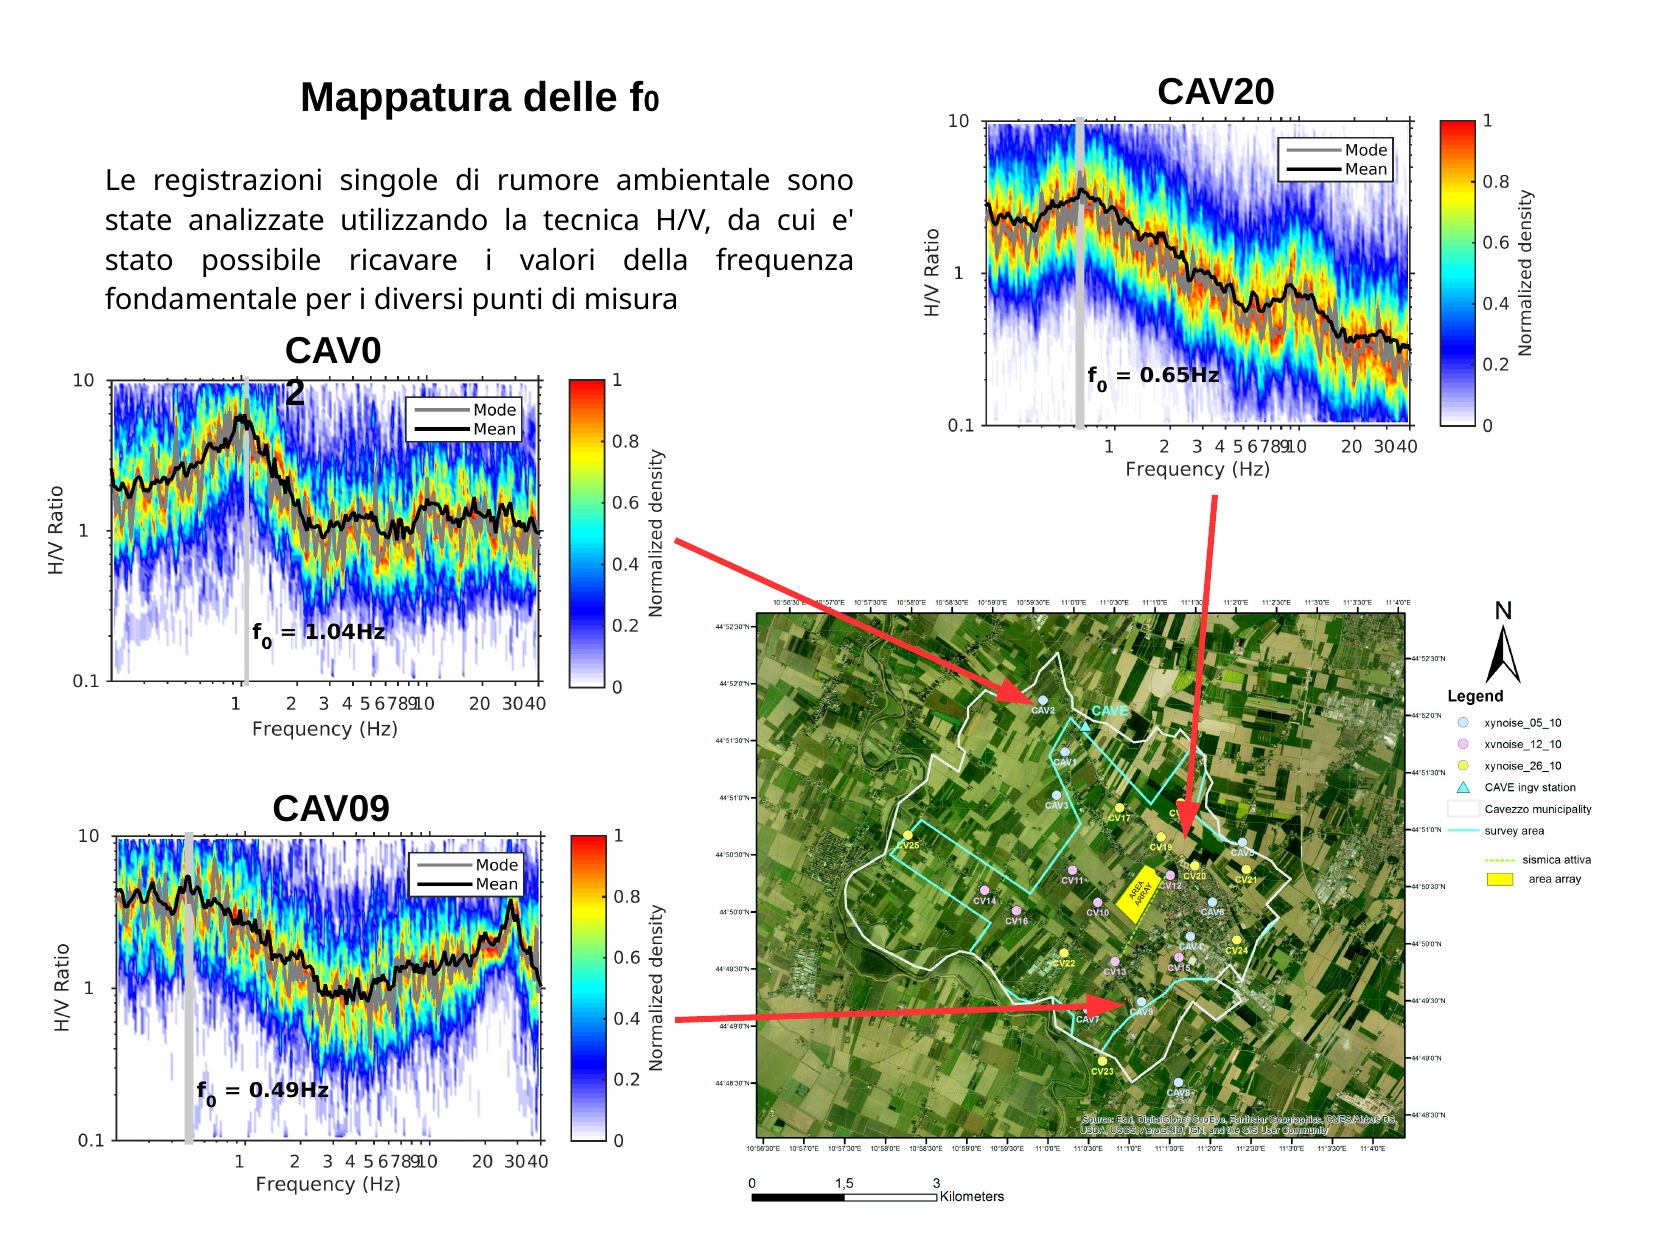

CAV20
Mappatura delle f0
Le registrazioni singole di rumore ambientale sono state analizzate utilizzando la tecnica H/V, da cui e' stato possibile ricavare i valori della frequenza fondamentale per i diversi punti di misura
CAV02
CAV09